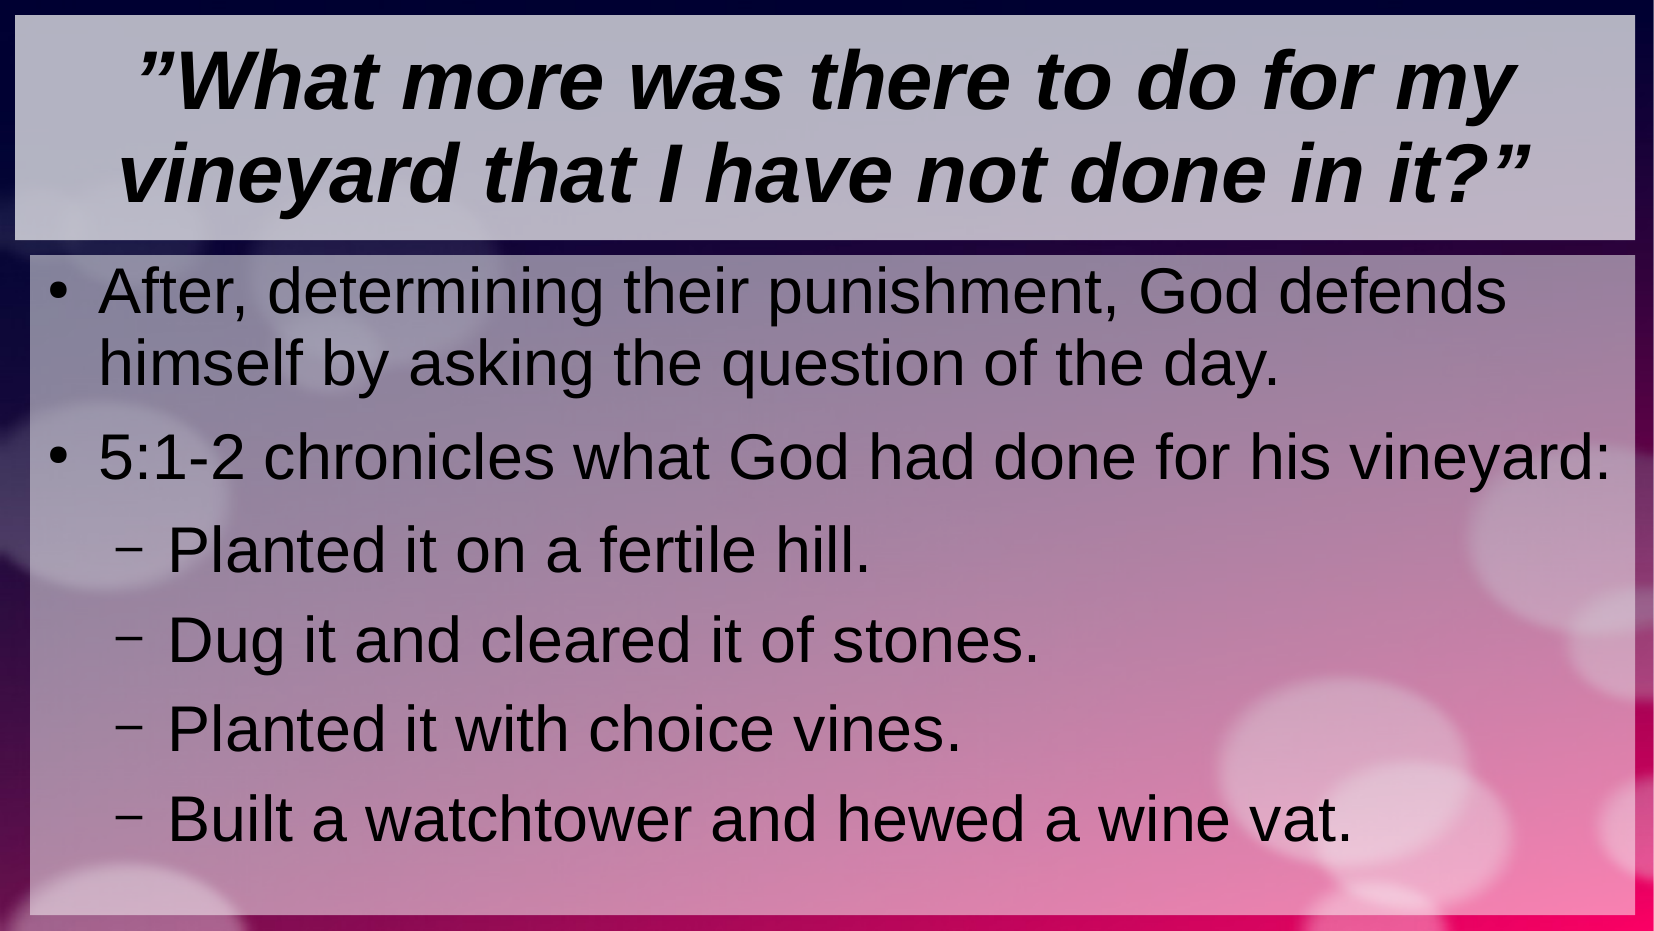

# ”What more was there to do for my vineyard that I have not done in it?”
After, determining their punishment, God defends himself by asking the question of the day.
5:1-2 chronicles what God had done for his vineyard:
Planted it on a fertile hill.
Dug it and cleared it of stones.
Planted it with choice vines.
Built a watchtower and hewed a wine vat.